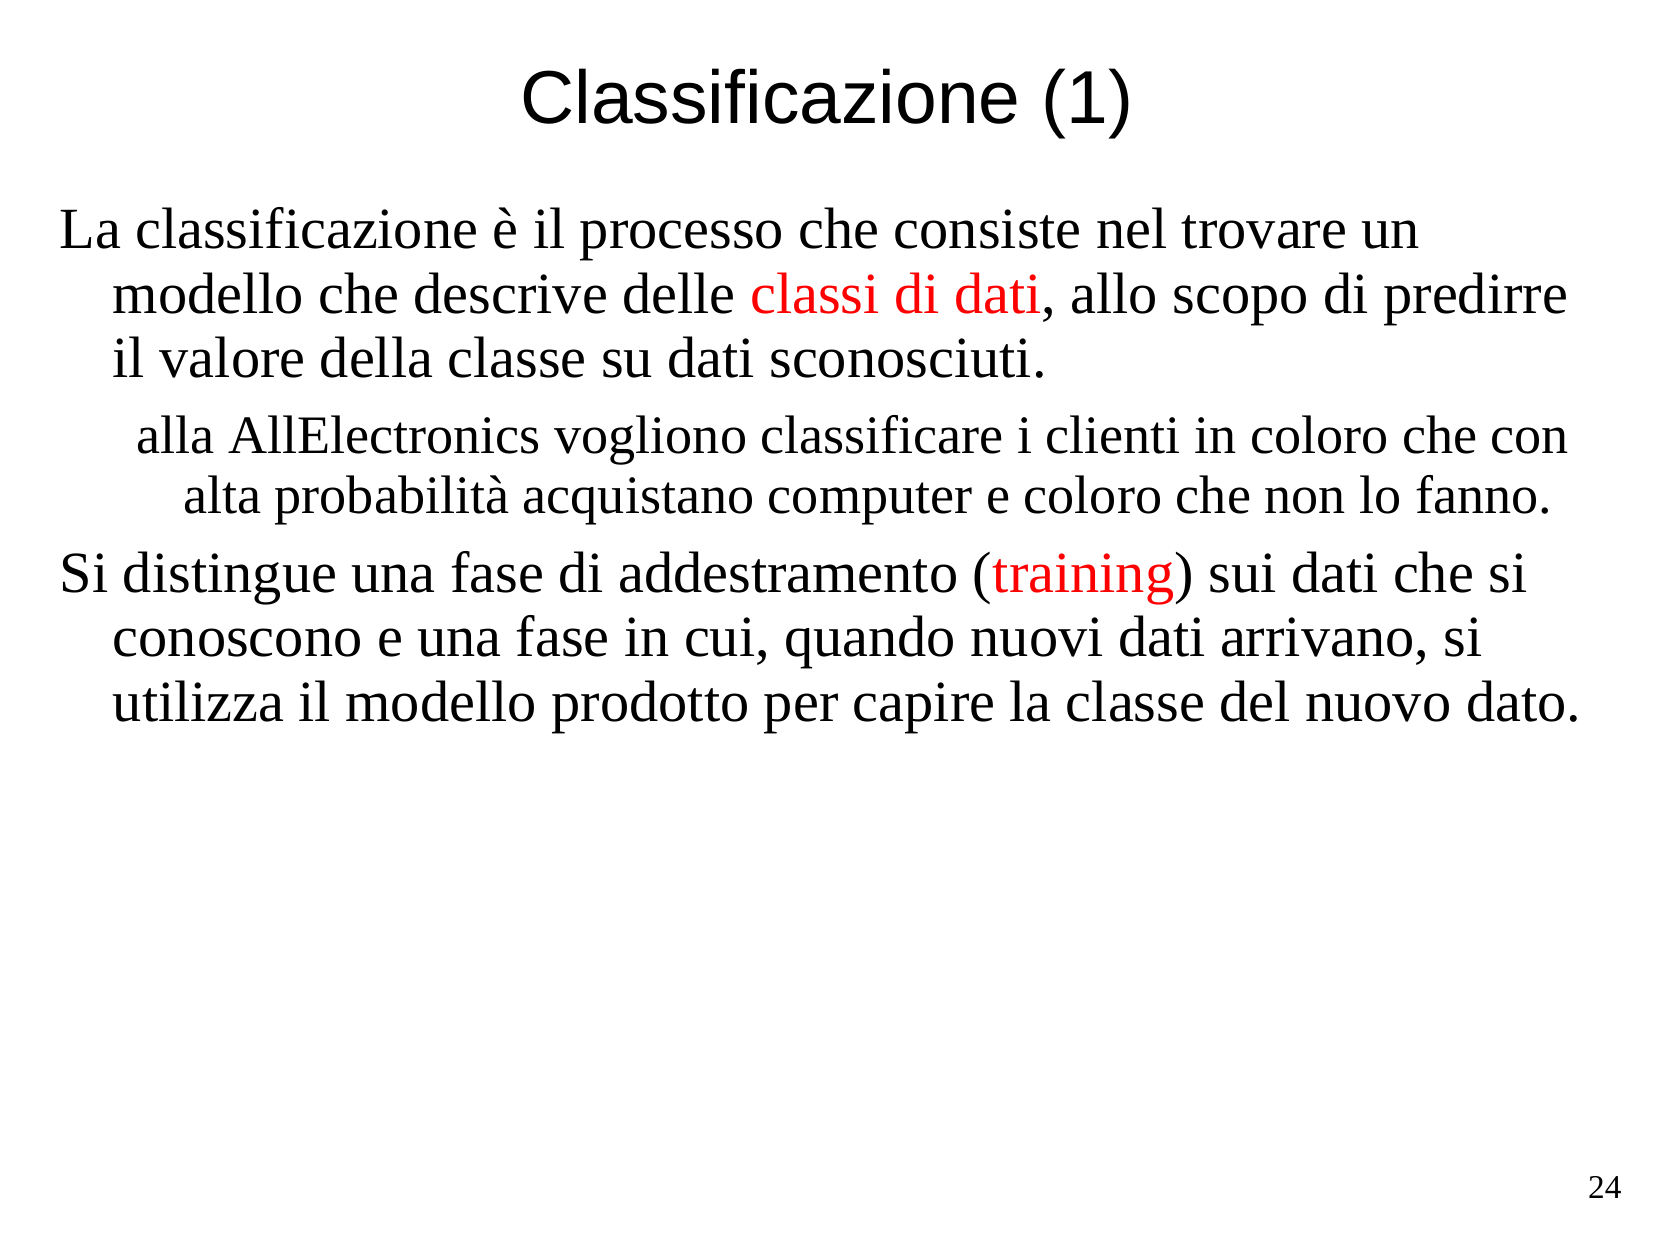

# Classificazione (1)
La classificazione è il processo che consiste nel trovare un modello che descrive delle classi di dati, allo scopo di predirre il valore della classe su dati sconosciuti.
alla AllElectronics vogliono classificare i clienti in coloro che con alta probabilità acquistano computer e coloro che non lo fanno.
Si distingue una fase di addestramento (training) sui dati che si conoscono e una fase in cui, quando nuovi dati arrivano, si utilizza il modello prodotto per capire la classe del nuovo dato.